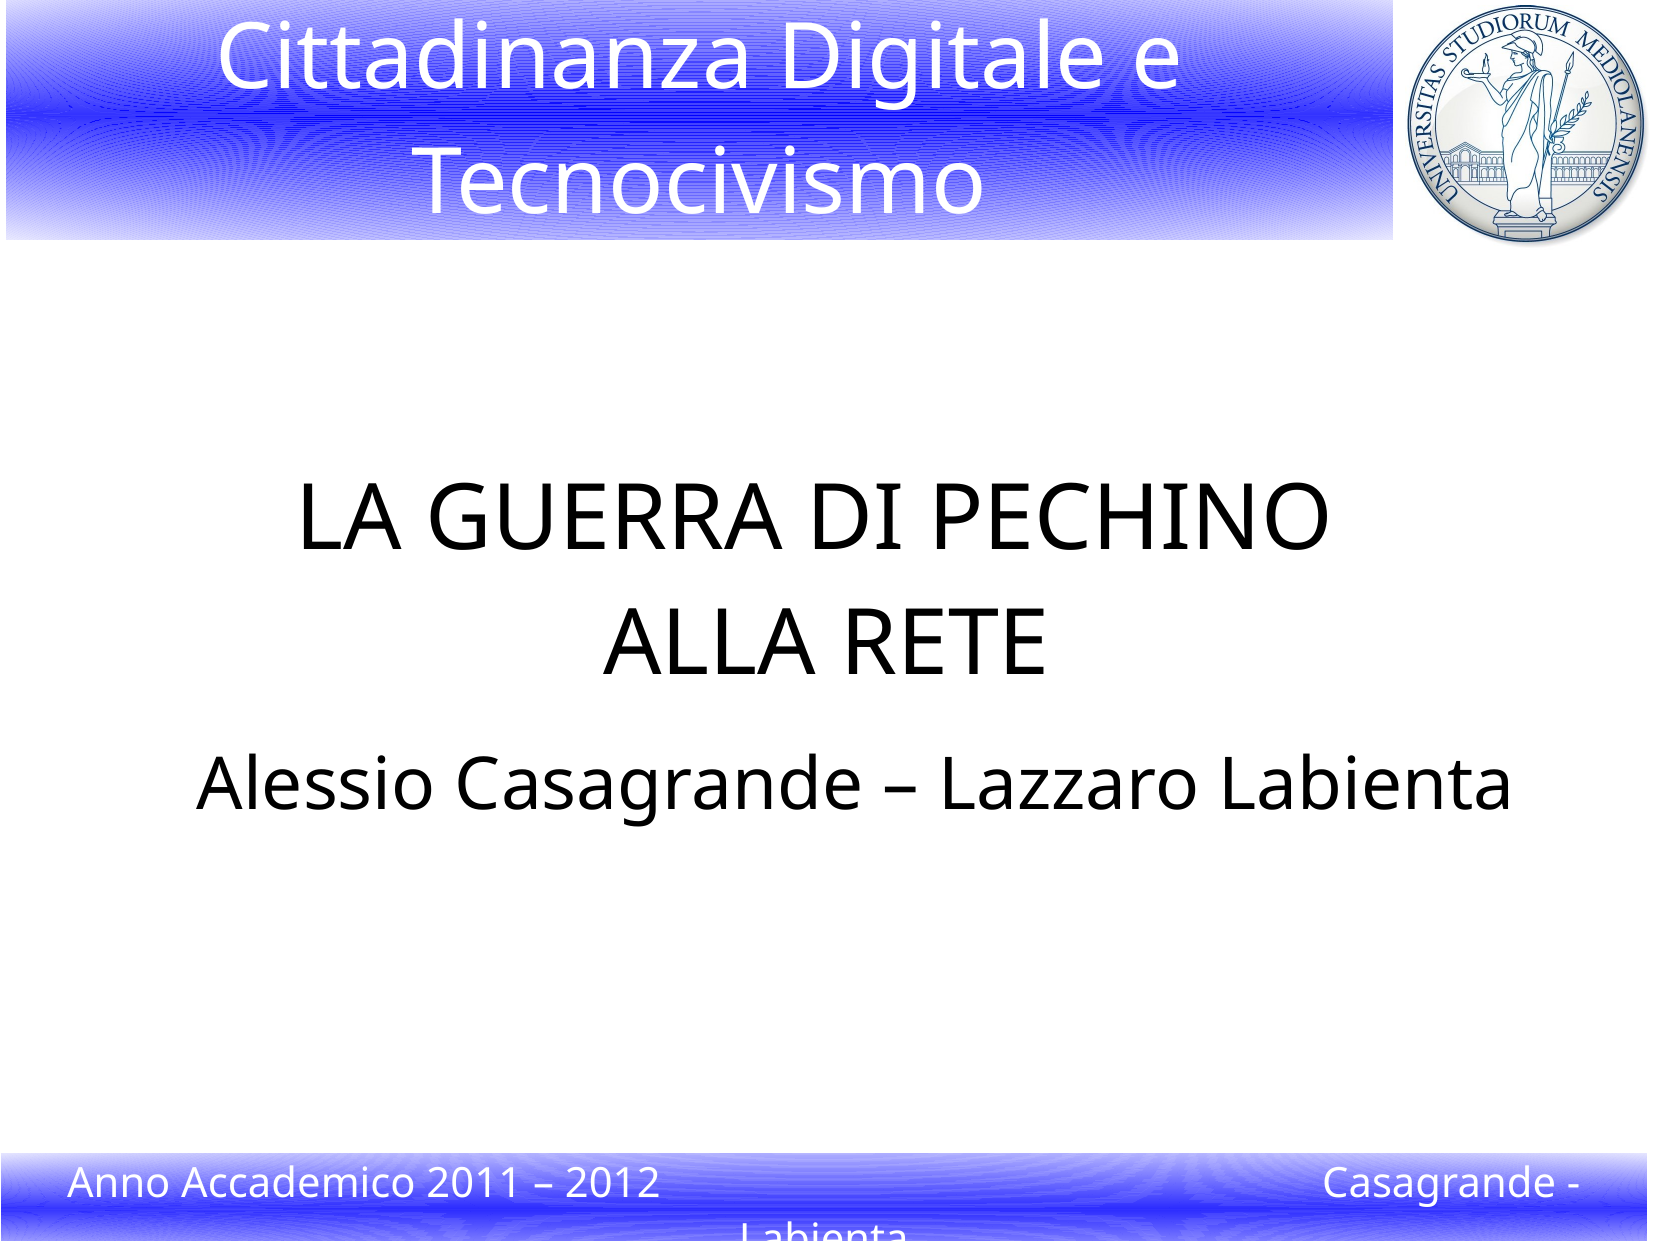

# Cittadinanza Digitale e Tecnocivismo
LA GUERRA DI PECHINO
ALLA RETE
Alessio Casagrande – Lazzaro Labienta
Anno Accademico 2011 – 2012 									Casagrande - Labienta